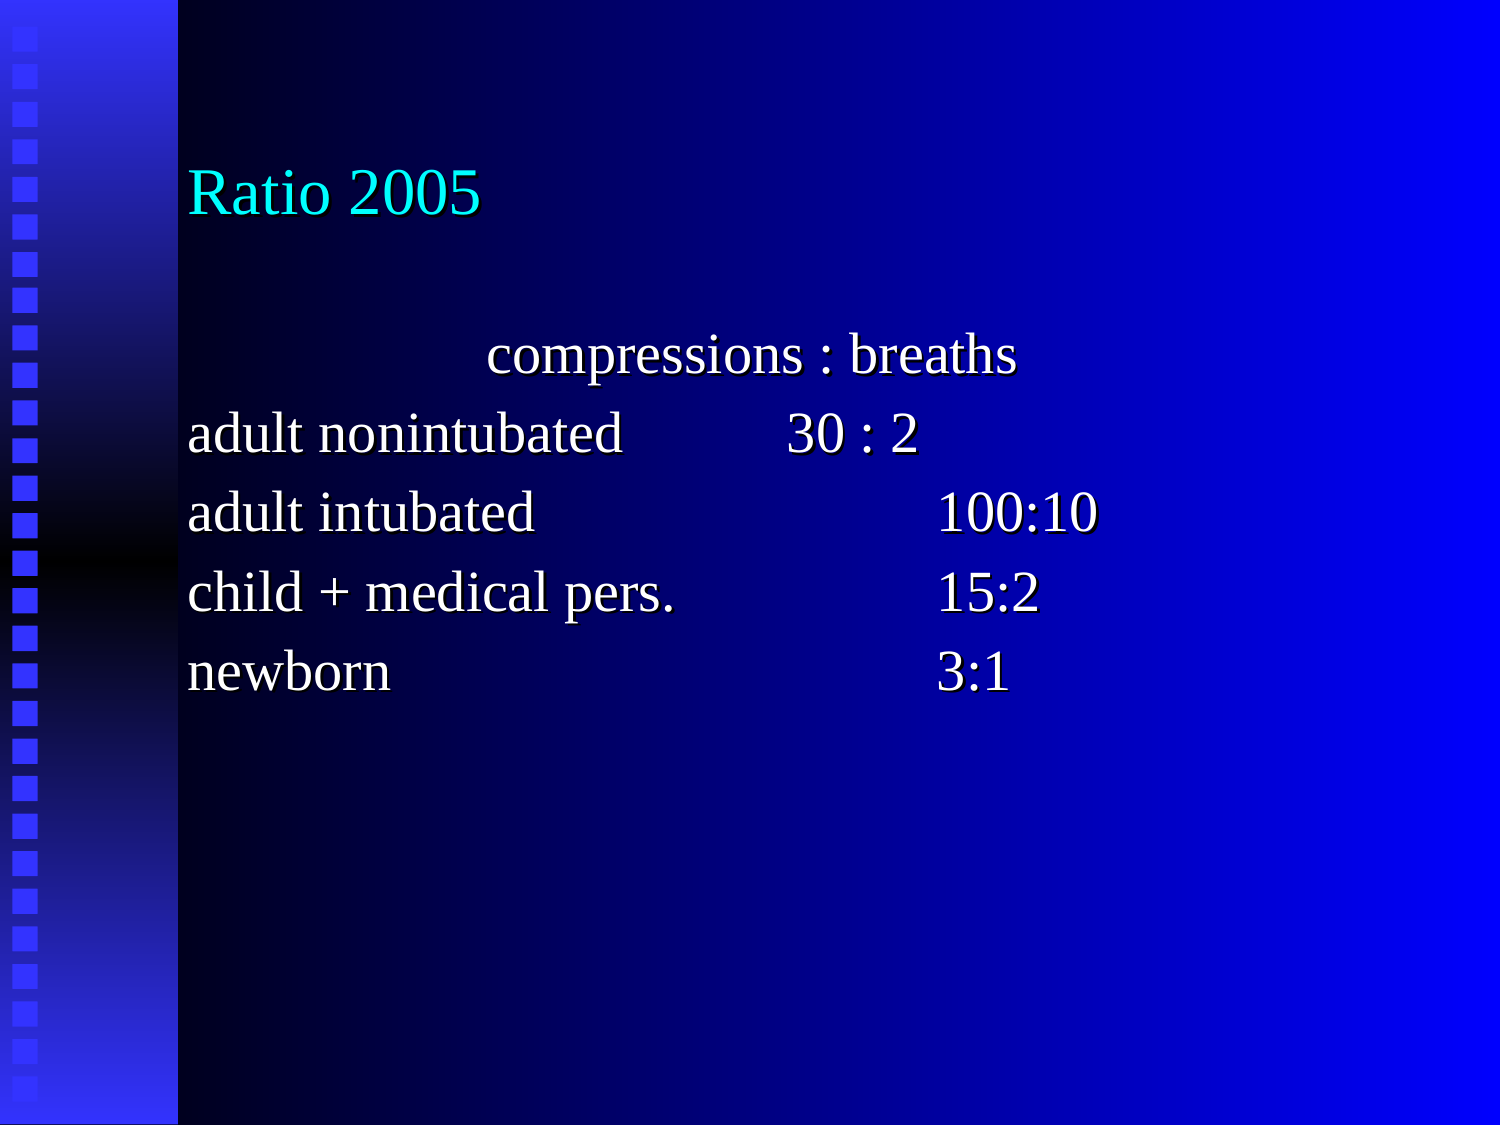

# Ratio 2005
 			compressions : breaths
adult nonintubated		30 : 2
adult intubated		 	100:10
child + medical pers.		15:2
newborn				3:1